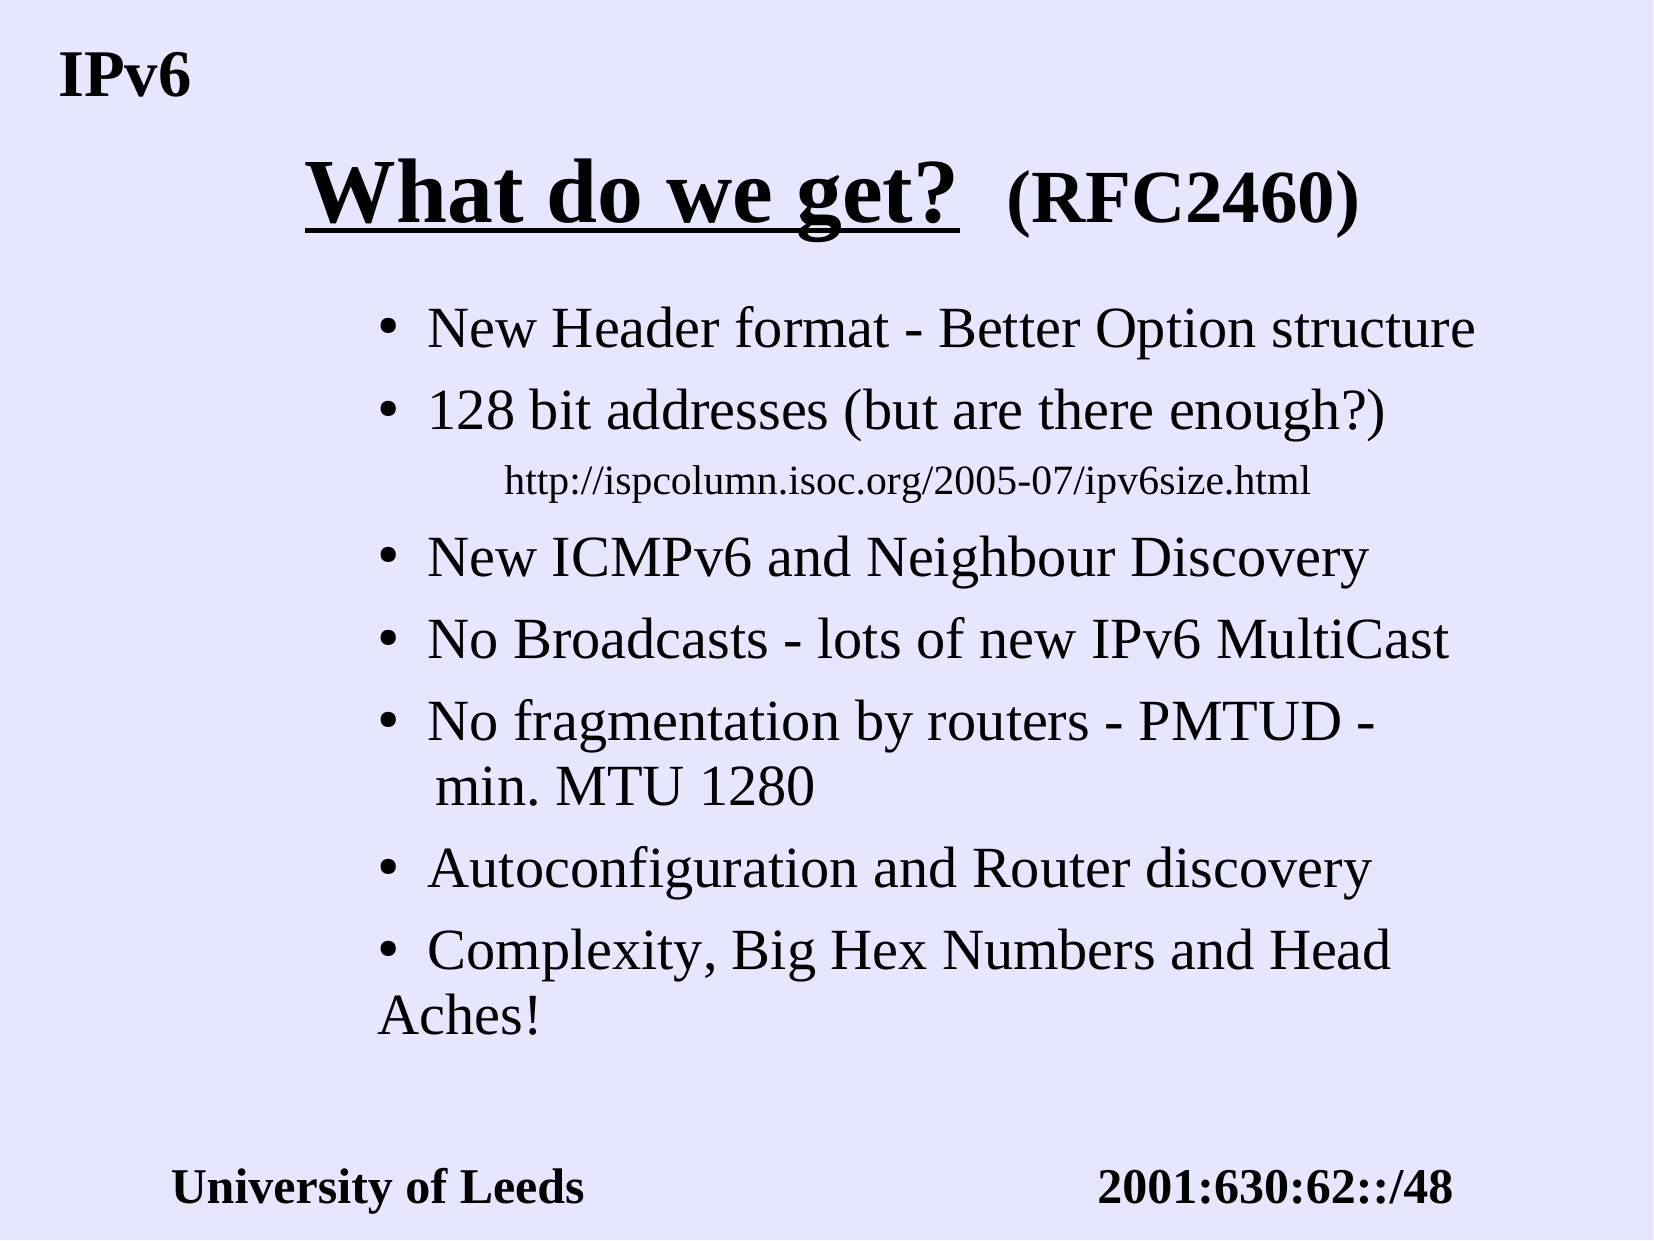

# What do we get? (RFC2460)
 New Header format - Better Option structure
 128 bit addresses (but are there enough?)
 http://ispcolumn.isoc.org/2005-07/ipv6size.html
 New ICMPv6 and Neighbour Discovery
 No Broadcasts - lots of new IPv6 MultiCast
 No fragmentation by routers - PMTUD -
 min. MTU 1280
 Autoconfiguration and Router discovery
 Complexity, Big Hex Numbers and Head Aches!